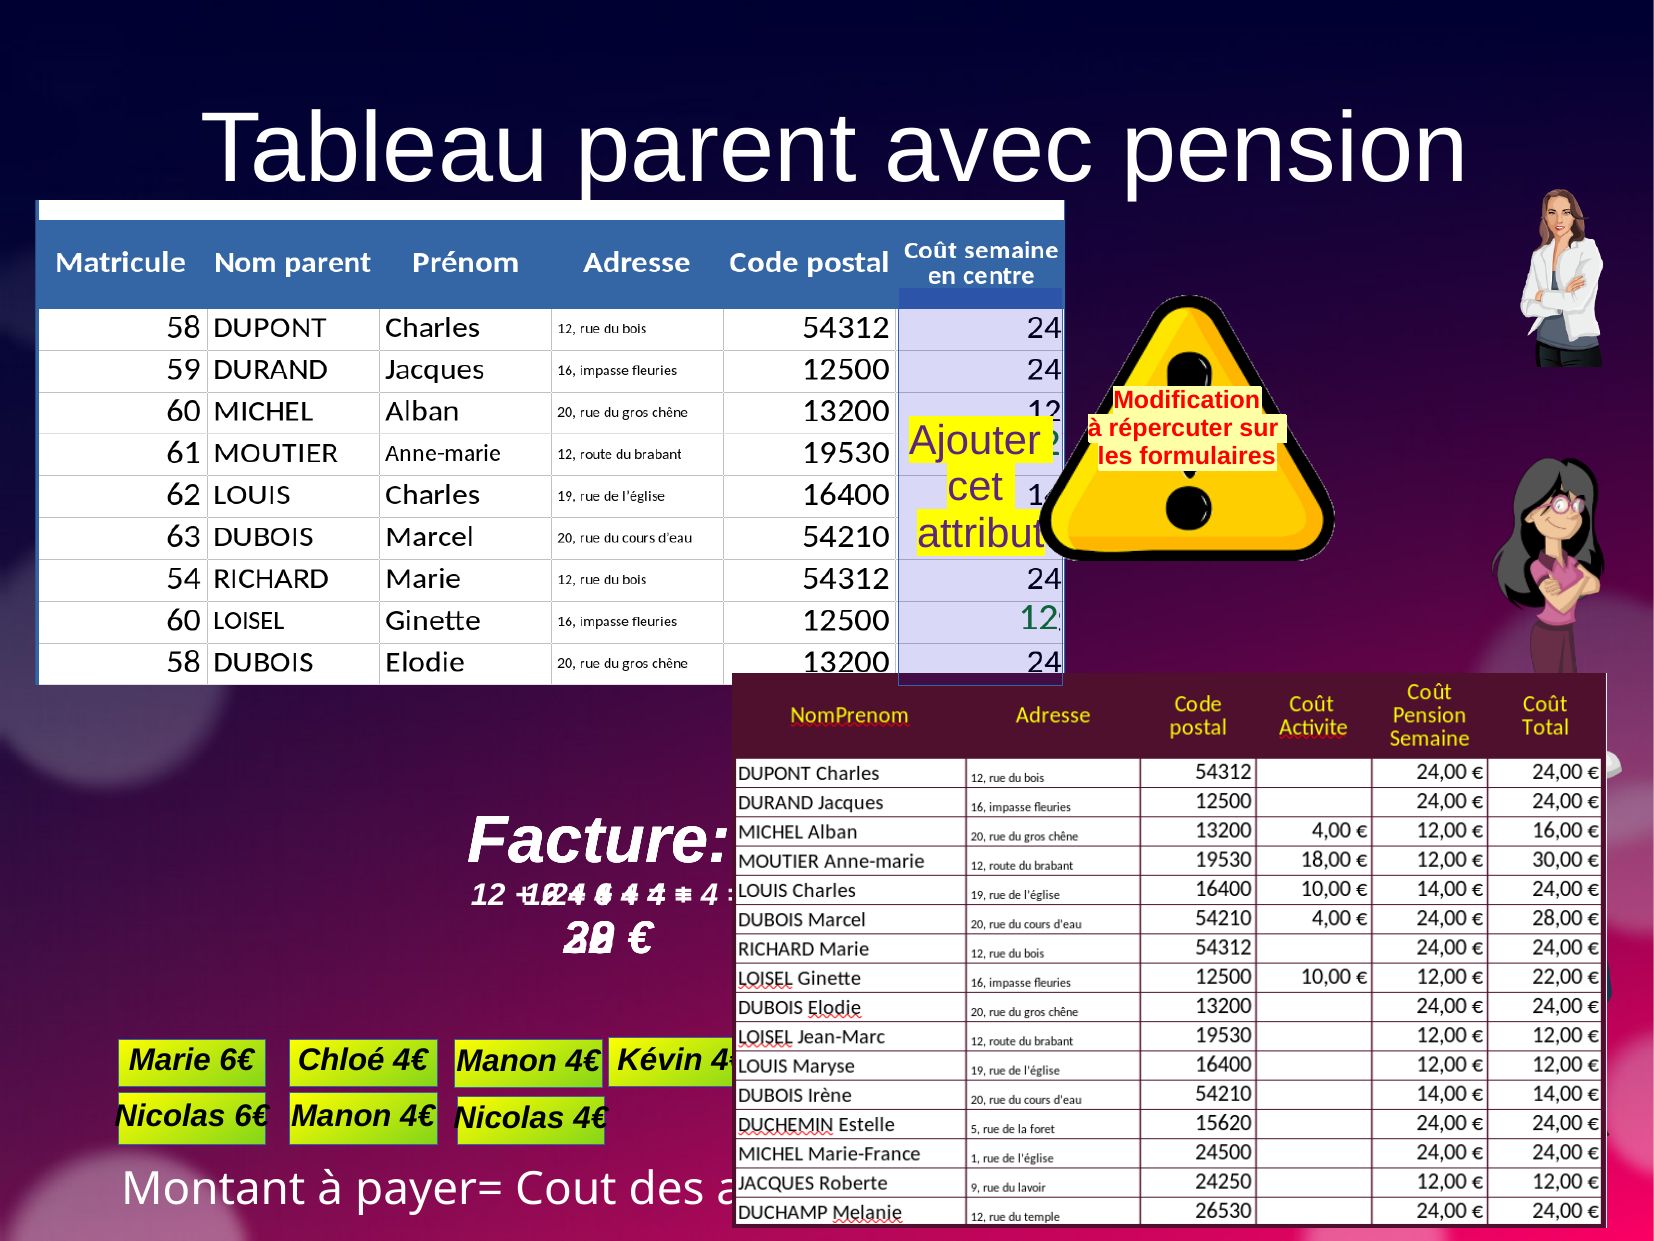

# Tableau parent avec pension
Ajouter
cet
attribut
Modification
à répercuter sur
les formulaires
Facture:
12 + 6 + 4 + 4 + 4 =
30 €
Facture:
24 + 4 =
28 €
Facture:
12 + 6 + 4 =
22 €
Kévin 4€
Manon 4€
Nicolas 6€
Manon 4€
Nicolas 4€
Marie 6€
Chloé 4€
Montant à payer= Cout des activités + Cout de la semaine en centre